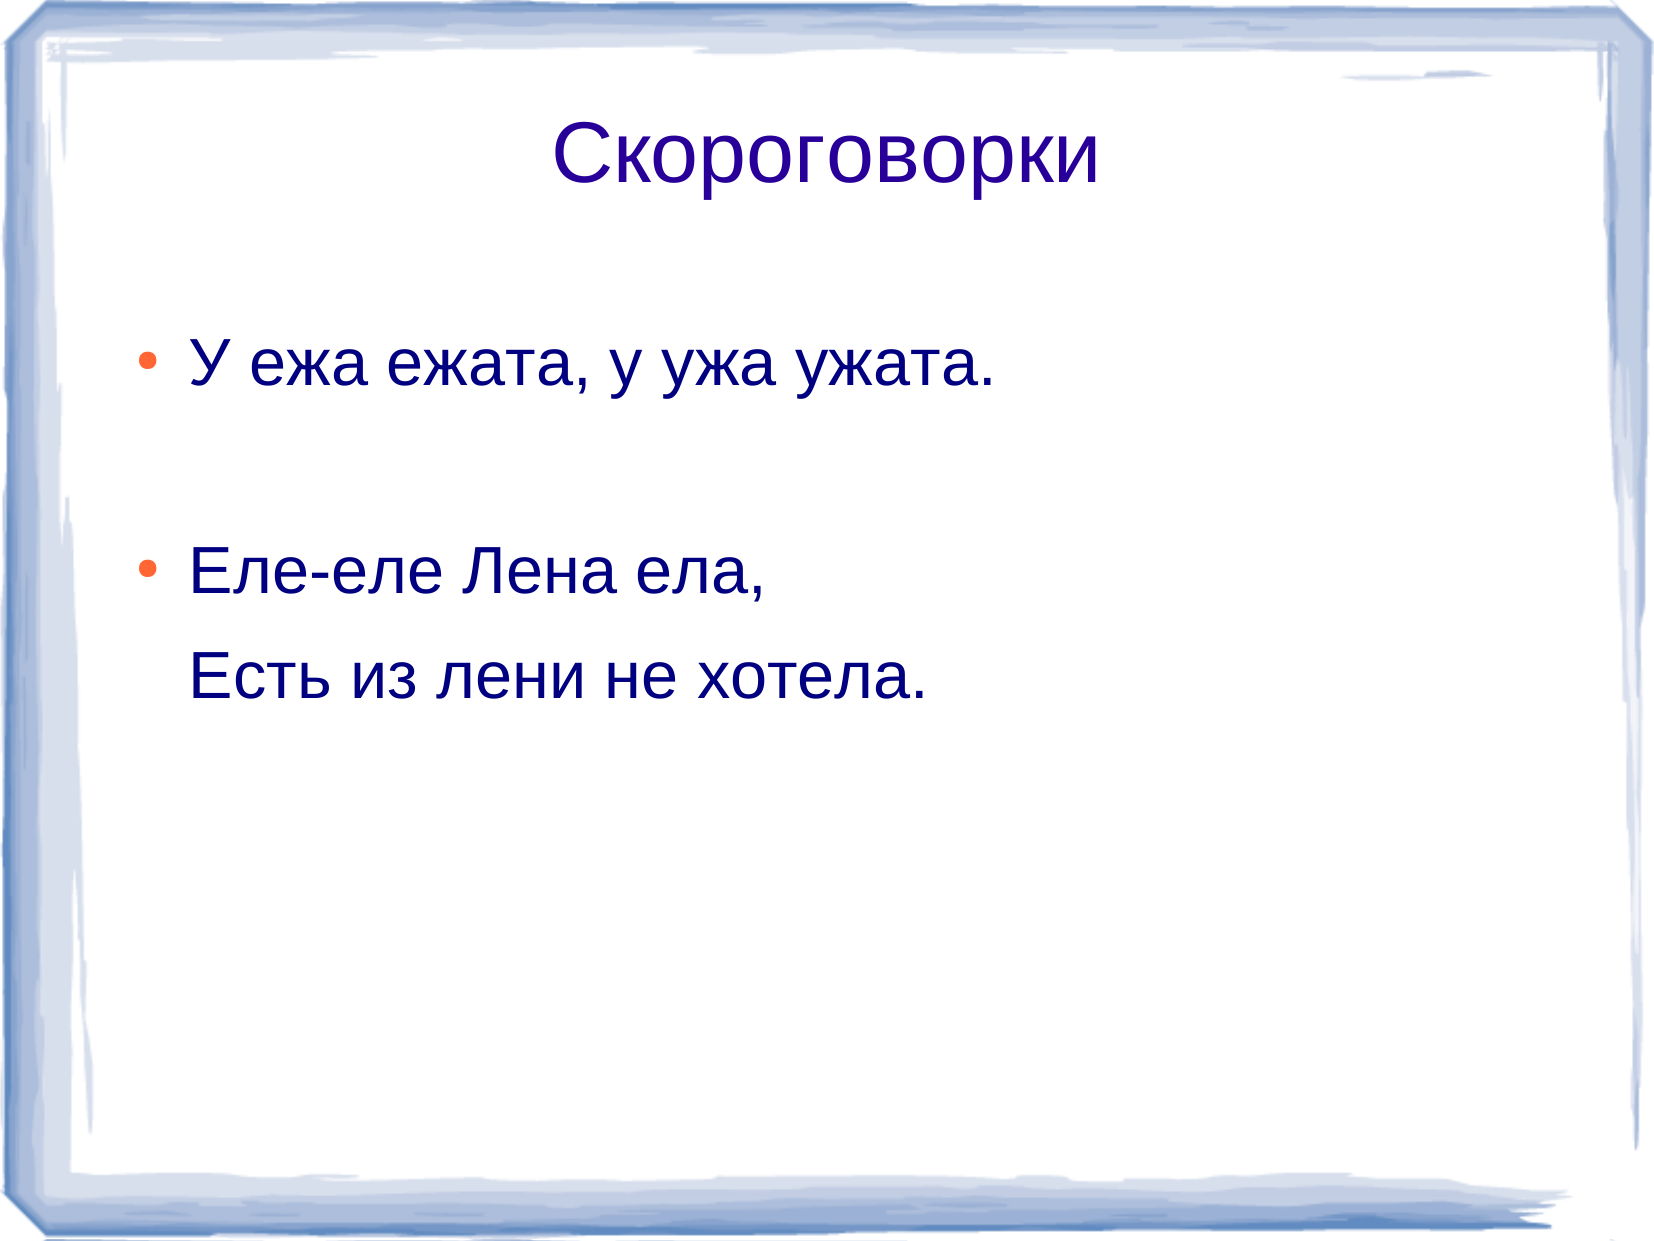

# Скороговорки
У ежа ежата, у ужа ужата.
Еле-еле Лена ела,
Есть из лени не хотела.